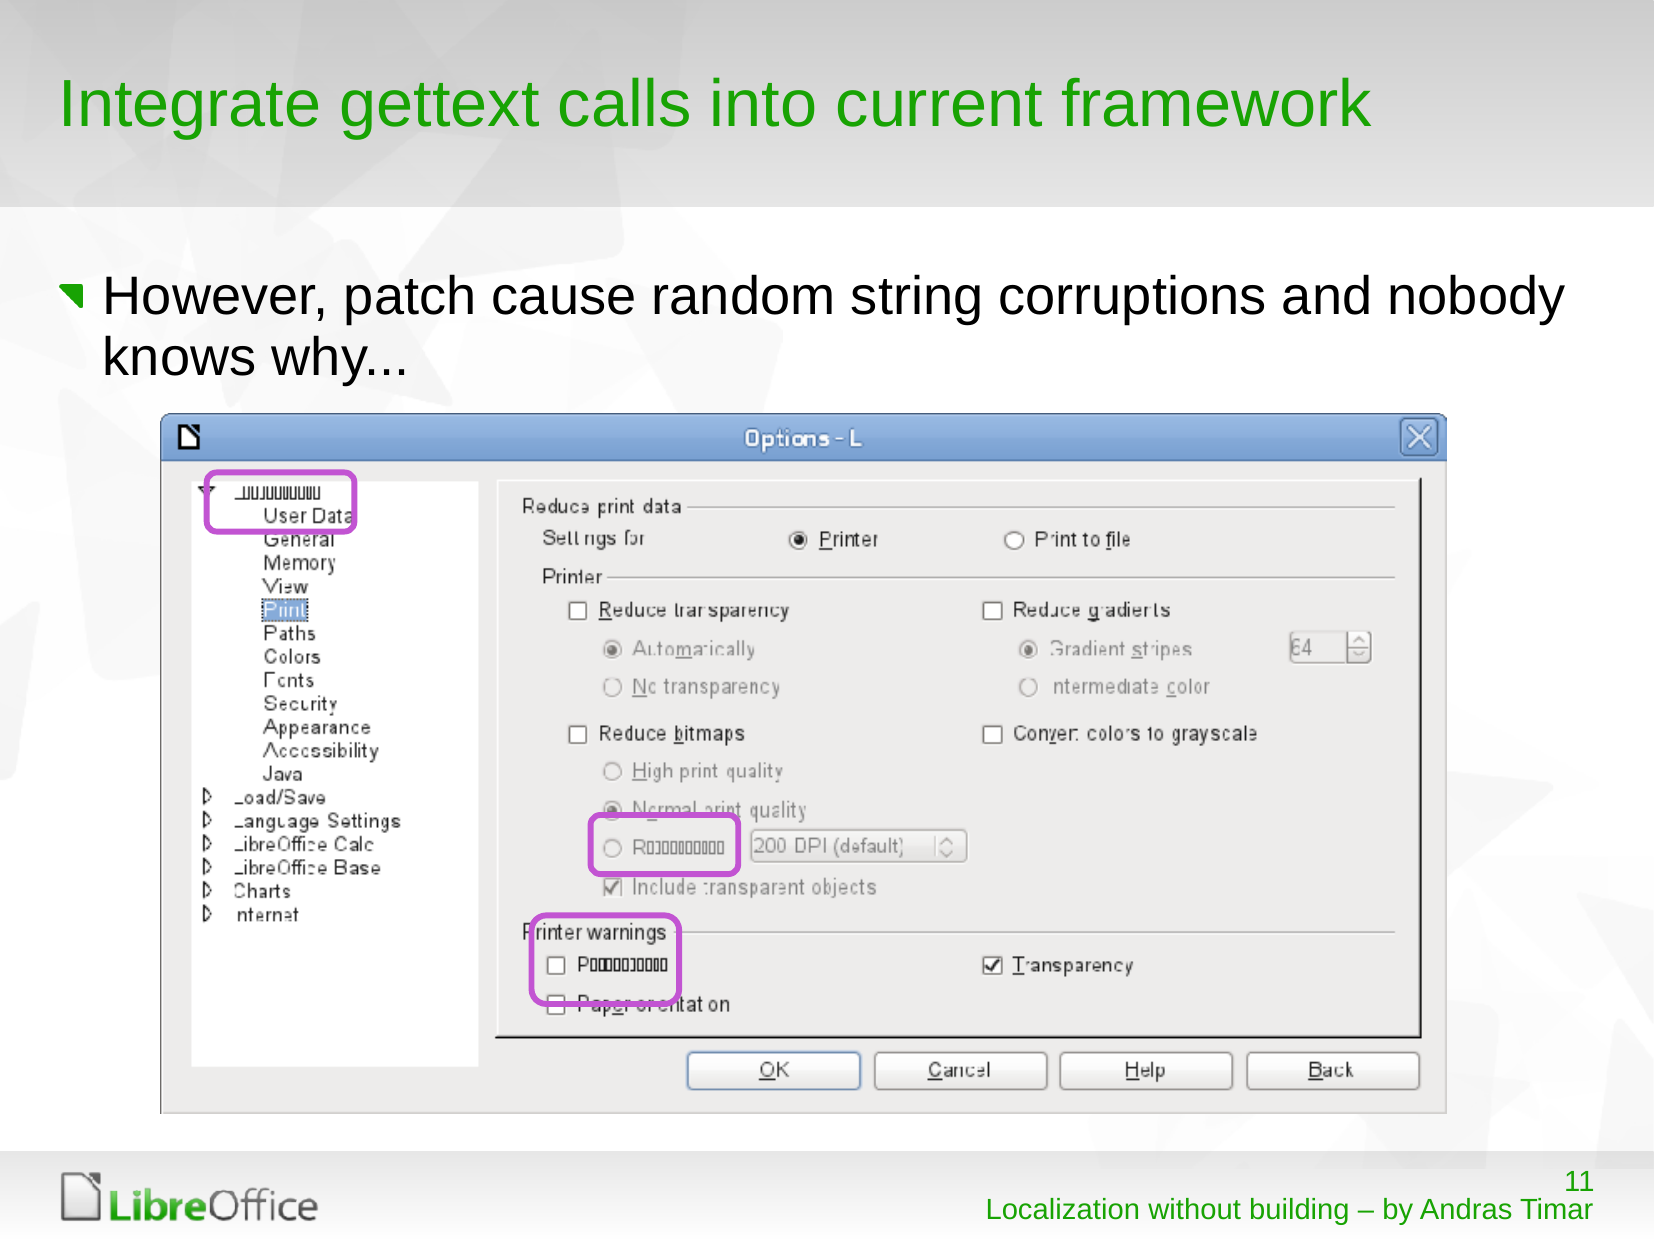

# Integrate gettext calls into current framework
However, patch cause random string corruptions and nobody knows why...
11
Localization without building – by Andras Timar